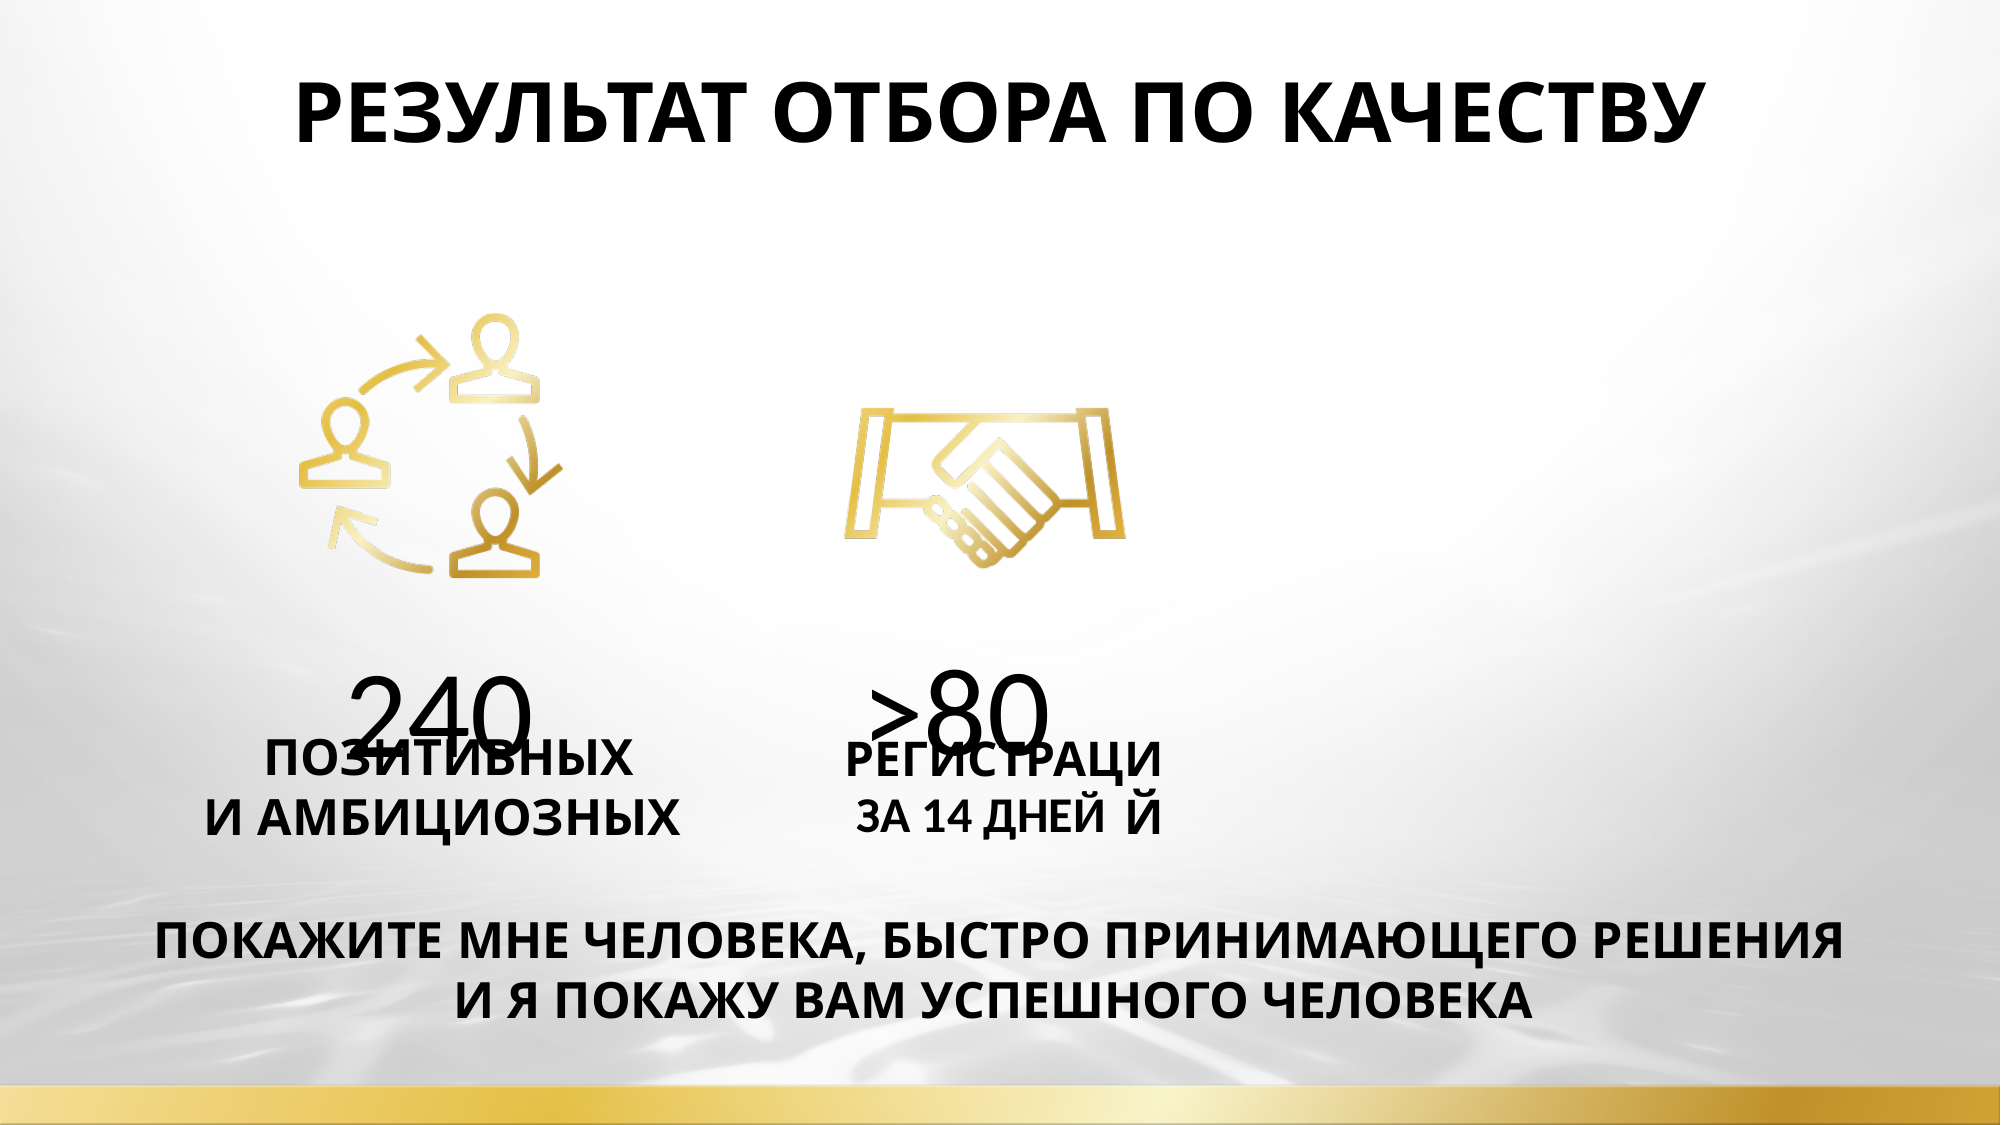

РЕЗУЛЬТАТ ОТБОРА ПО КАЧЕСТВУ
>80
 240
ПОЗИТИВНЫХ
И АМБИЦИОЗНЫХ
РЕГИСТРАЦИЙ
 ЗА 14 ДНЕЙ
ПОКАЖИТЕ МНЕ ЧЕЛОВЕКА, БЫСТРО ПРИНИМАЮЩЕГО РЕШЕНИЯ
И Я ПОКАЖУ ВАМ УСПЕШНОГО ЧЕЛОВЕКА